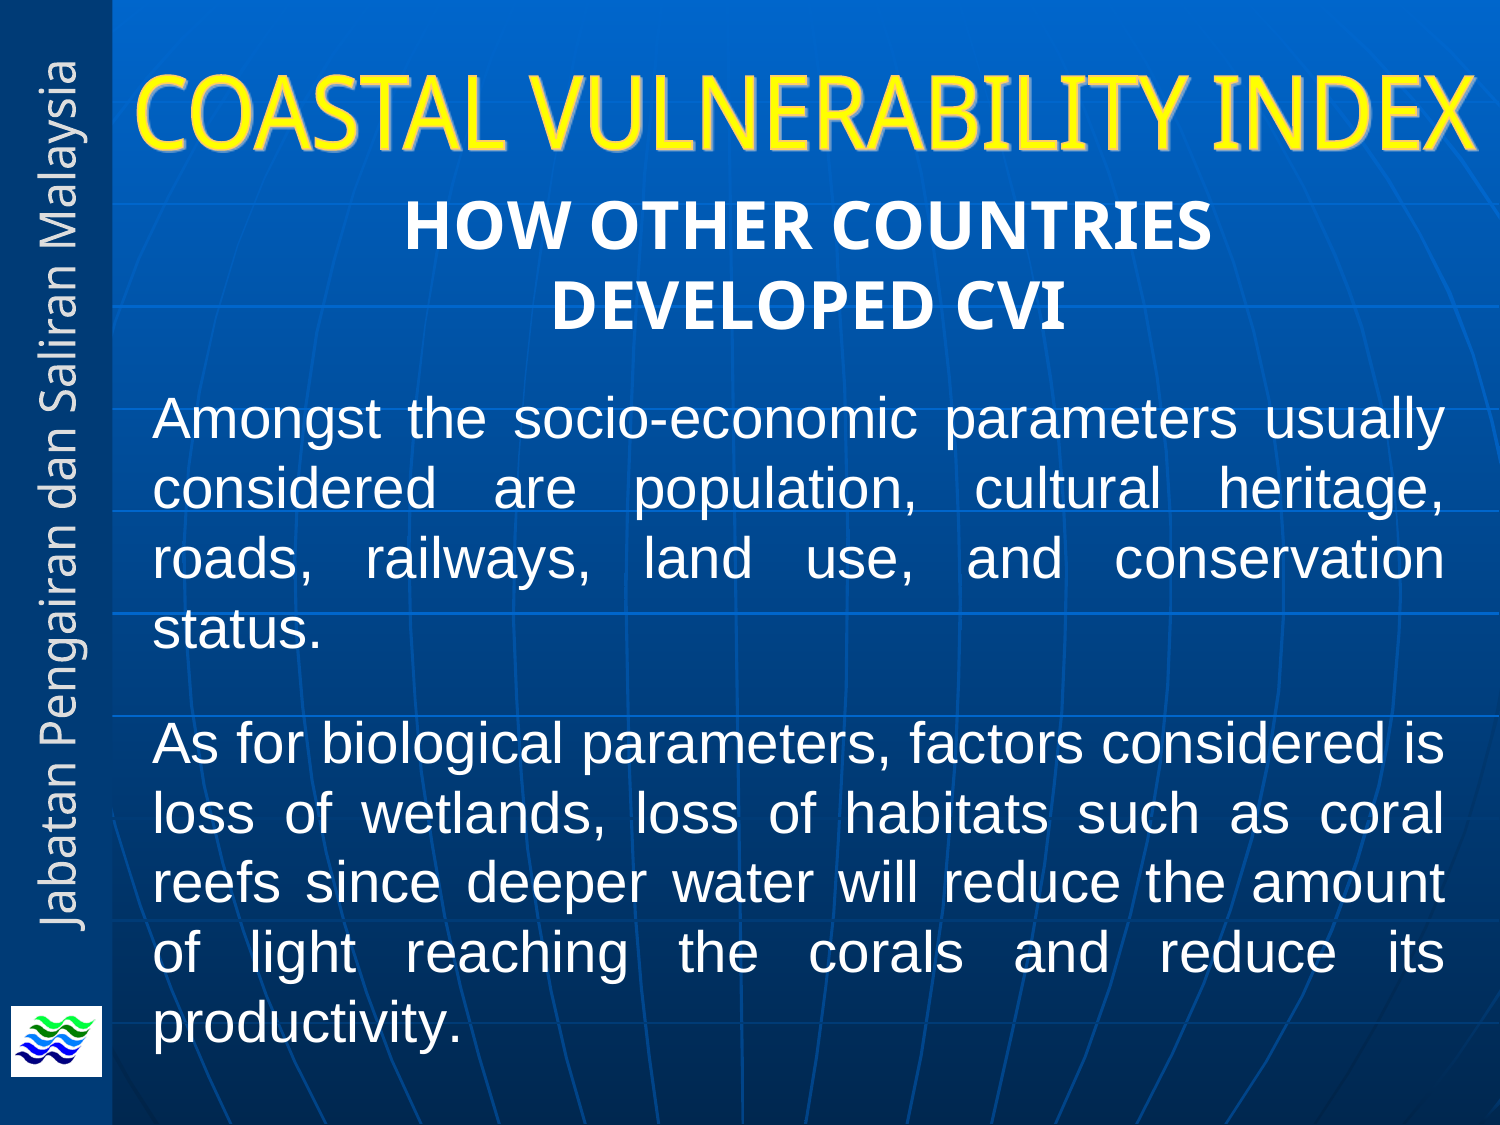

COASTAL VULNERABILITY INDEX
HOW OTHER COUNTRIES DEVELOPED CVI
Amongst the socio-economic parameters usually considered are population, cultural heritage, roads, railways, land use, and conservation status.
As for biological parameters, factors considered is loss of wetlands, loss of habitats such as coral reefs since deeper water will reduce the amount of light reaching the corals and reduce its productivity.
Jabatan Pengairan dan Saliran Malaysia